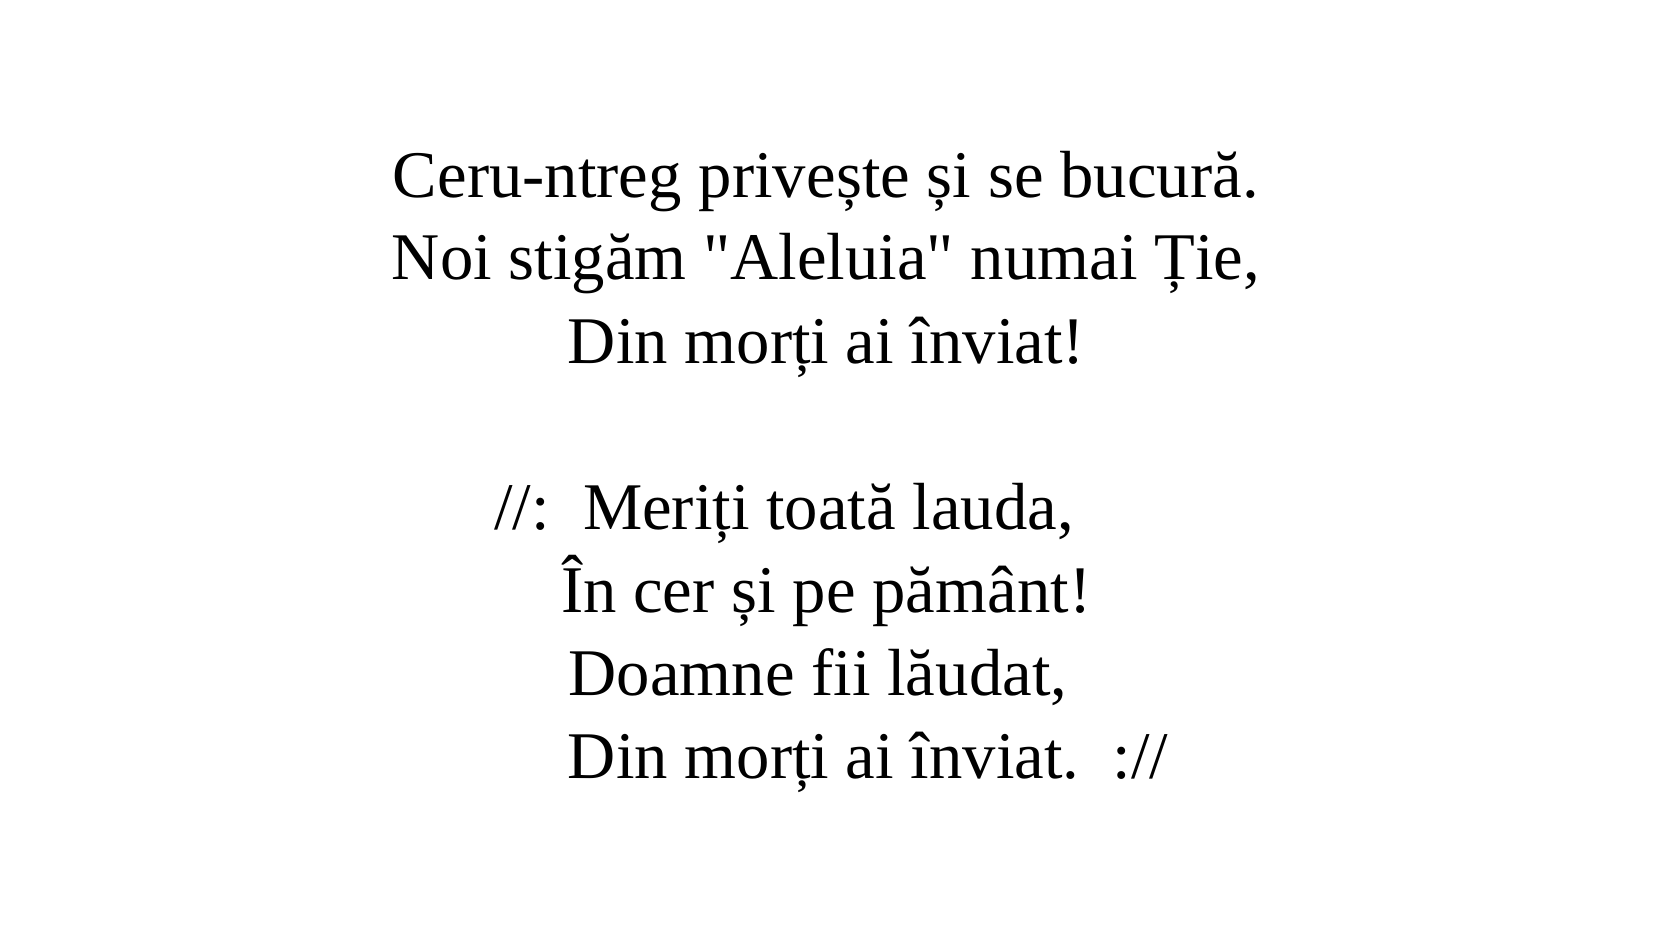

# Ceru-ntreg privește și se bucură.
Noi stigăm "Aleluia" numai Ție,
Din morți ai înviat!
//: Meriți toată lauda,
În cer și pe pământ!
Doamne fii lăudat,
 Din morți ai înviat. ://